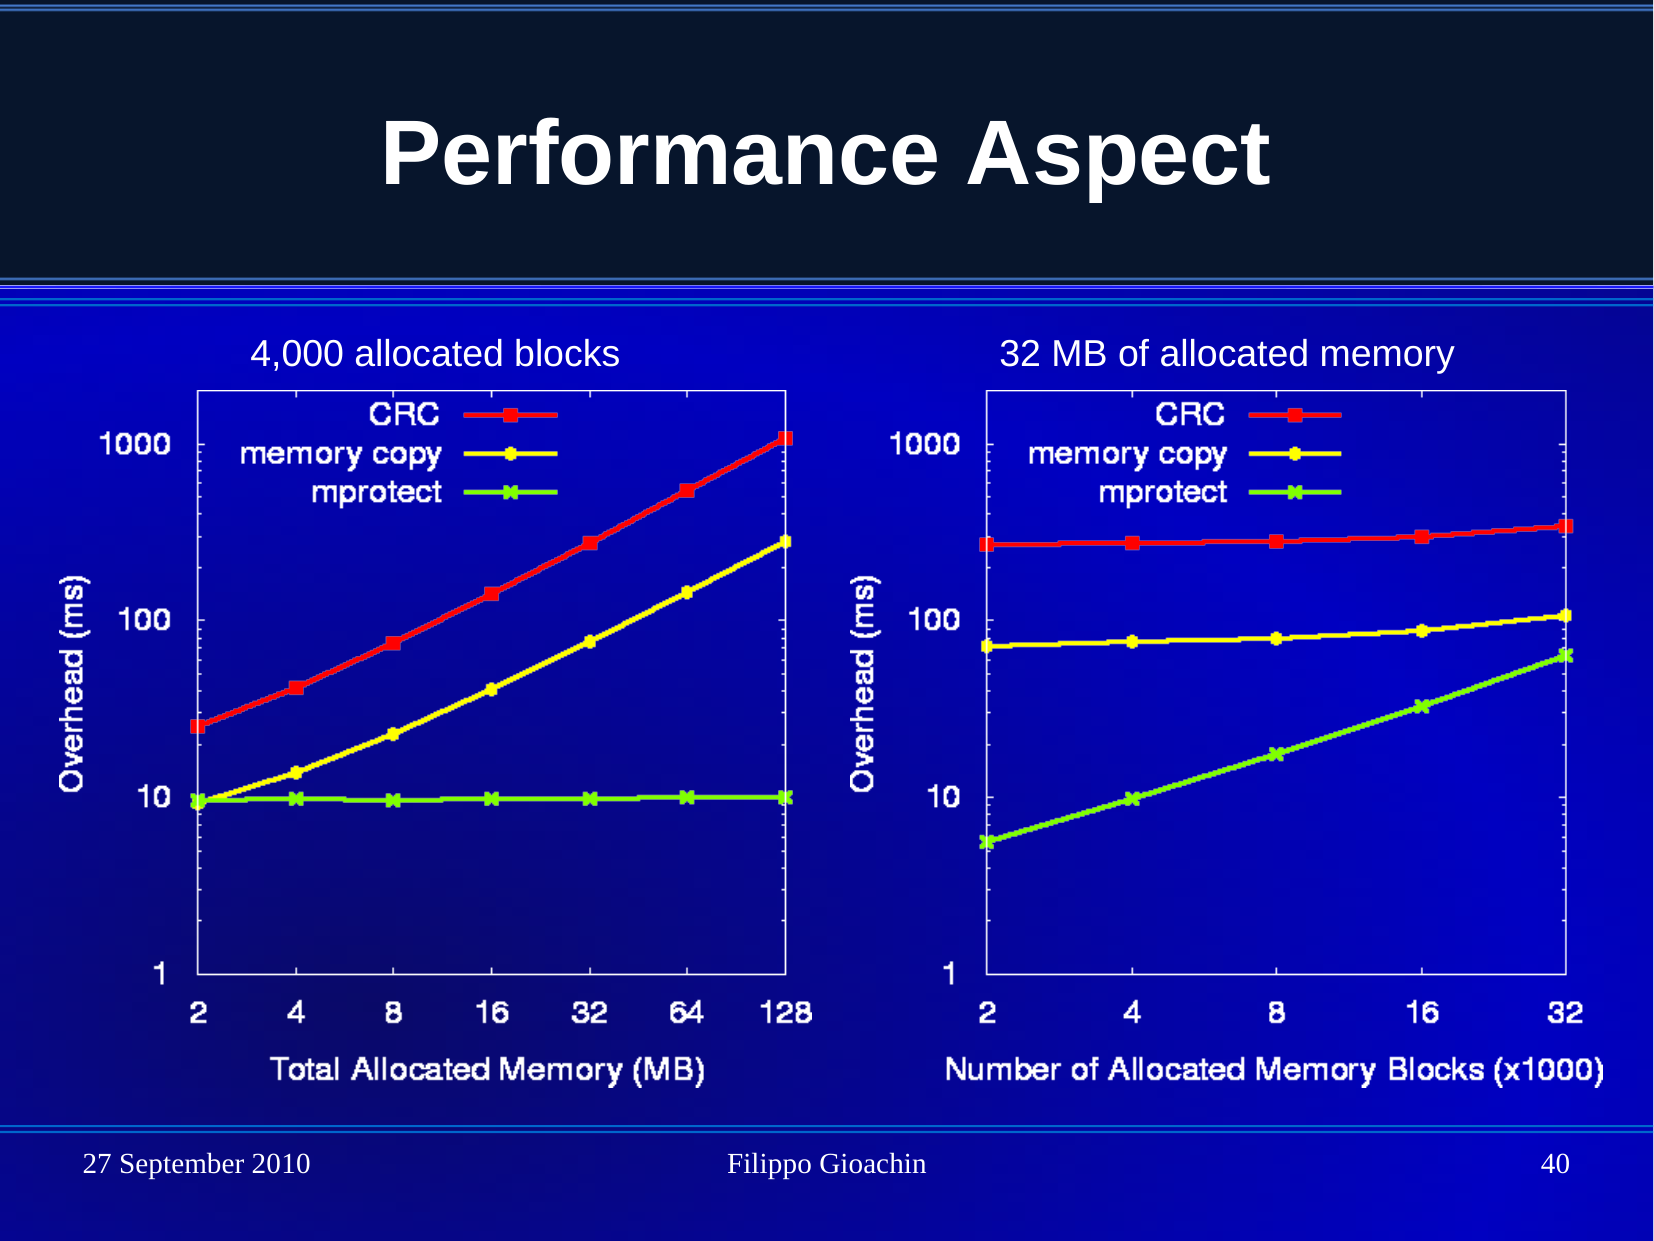

# Performance Aspect
4,000 allocated blocks
32 MB of allocated memory
27 September 2010
Filippo Gioachin
40